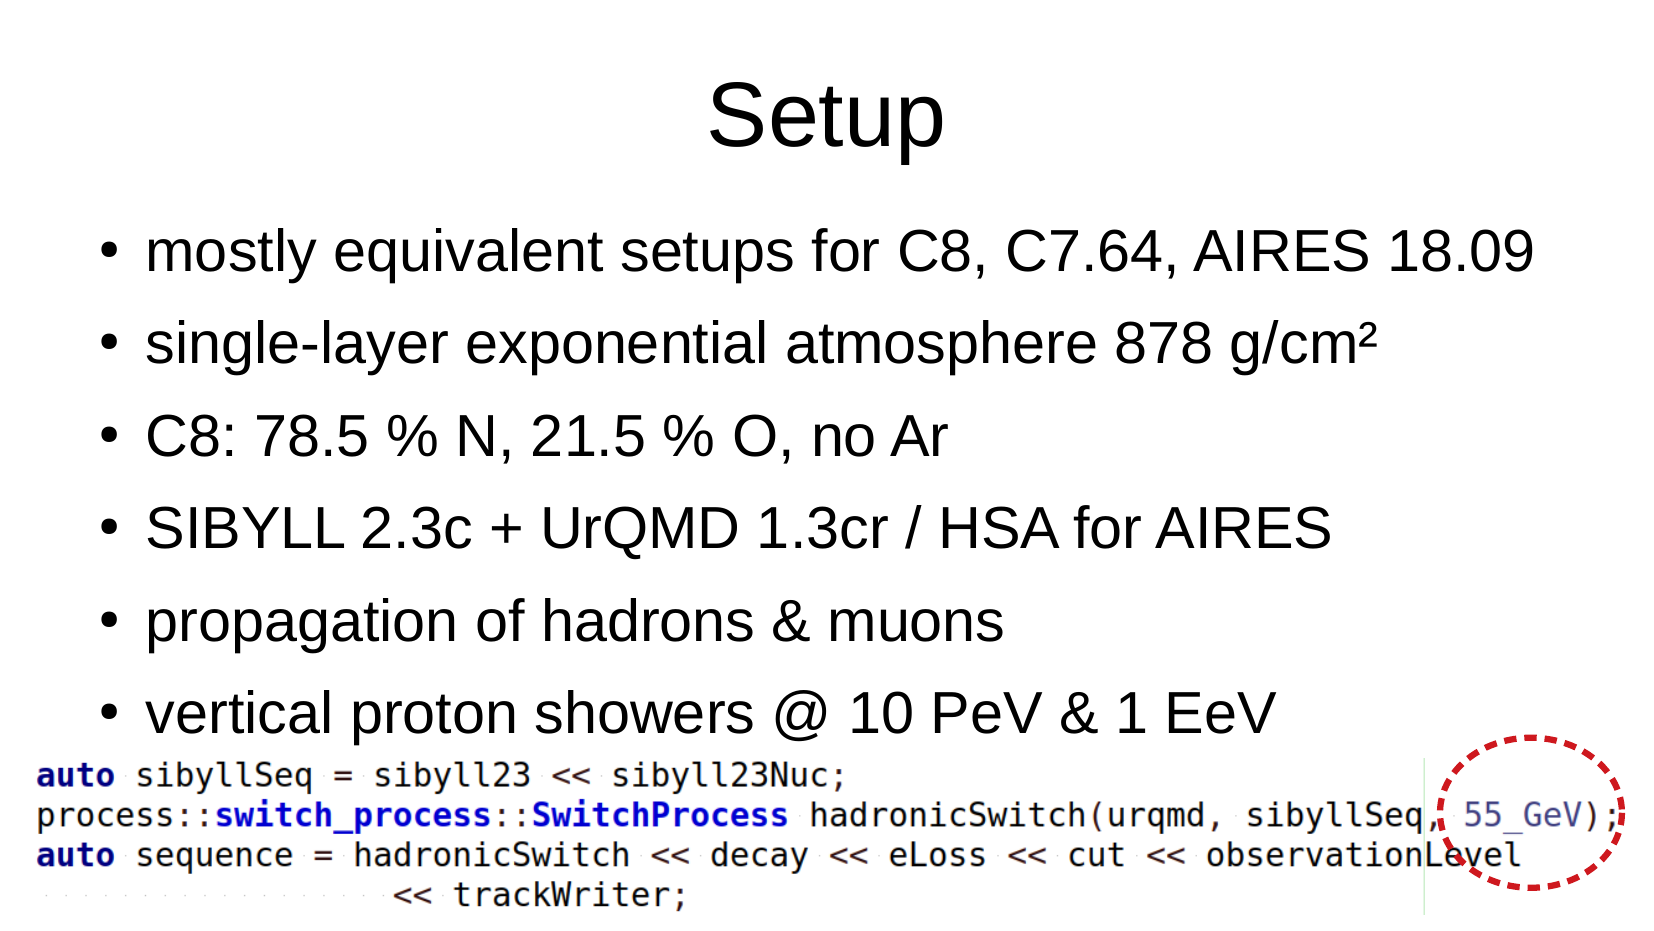

# Setup
mostly equivalent setups for C8, C7.64, AIRES 18.09
single-layer exponential atmosphere 878 g/cm²
C8: 78.5 % N, 21.5 % O, no Ar
SIBYLL 2.3c + UrQMD 1.3cr / HSA for AIRES
propagation of hadrons & muons
vertical proton showers @ 10 PeV & 1 EeV